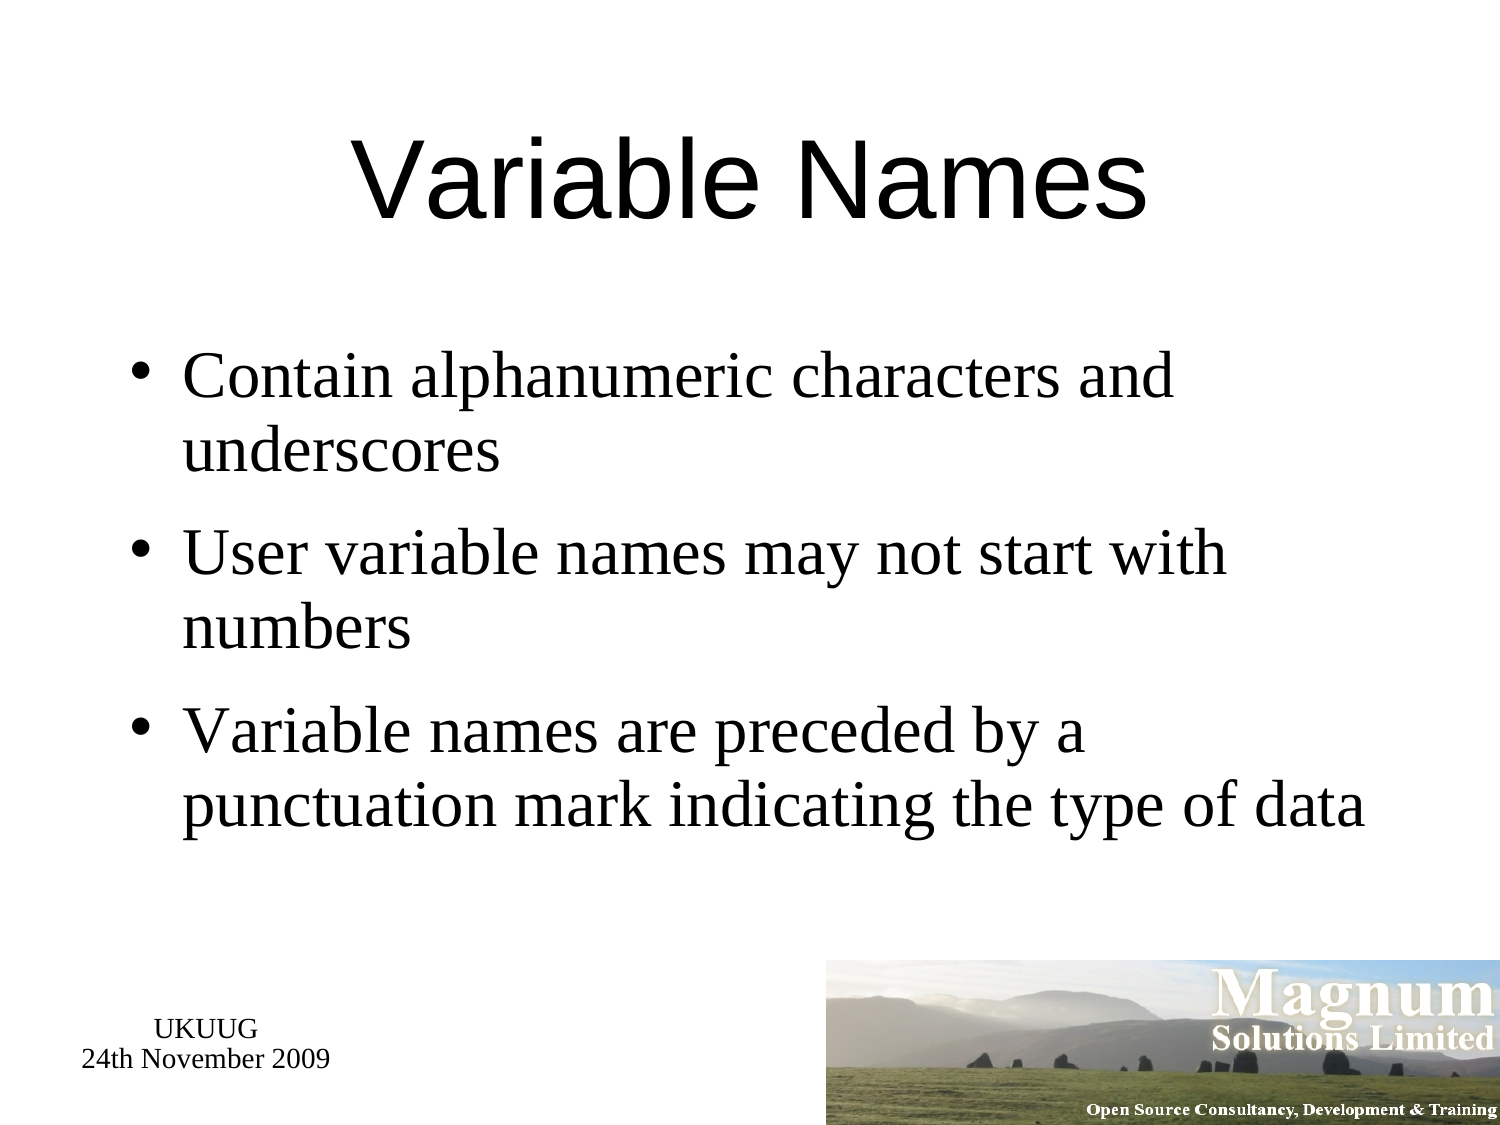

# Variable Names
Contain alphanumeric characters and underscores
User variable names may not start with numbers
Variable names are preceded by a punctuation mark indicating the type of data
23